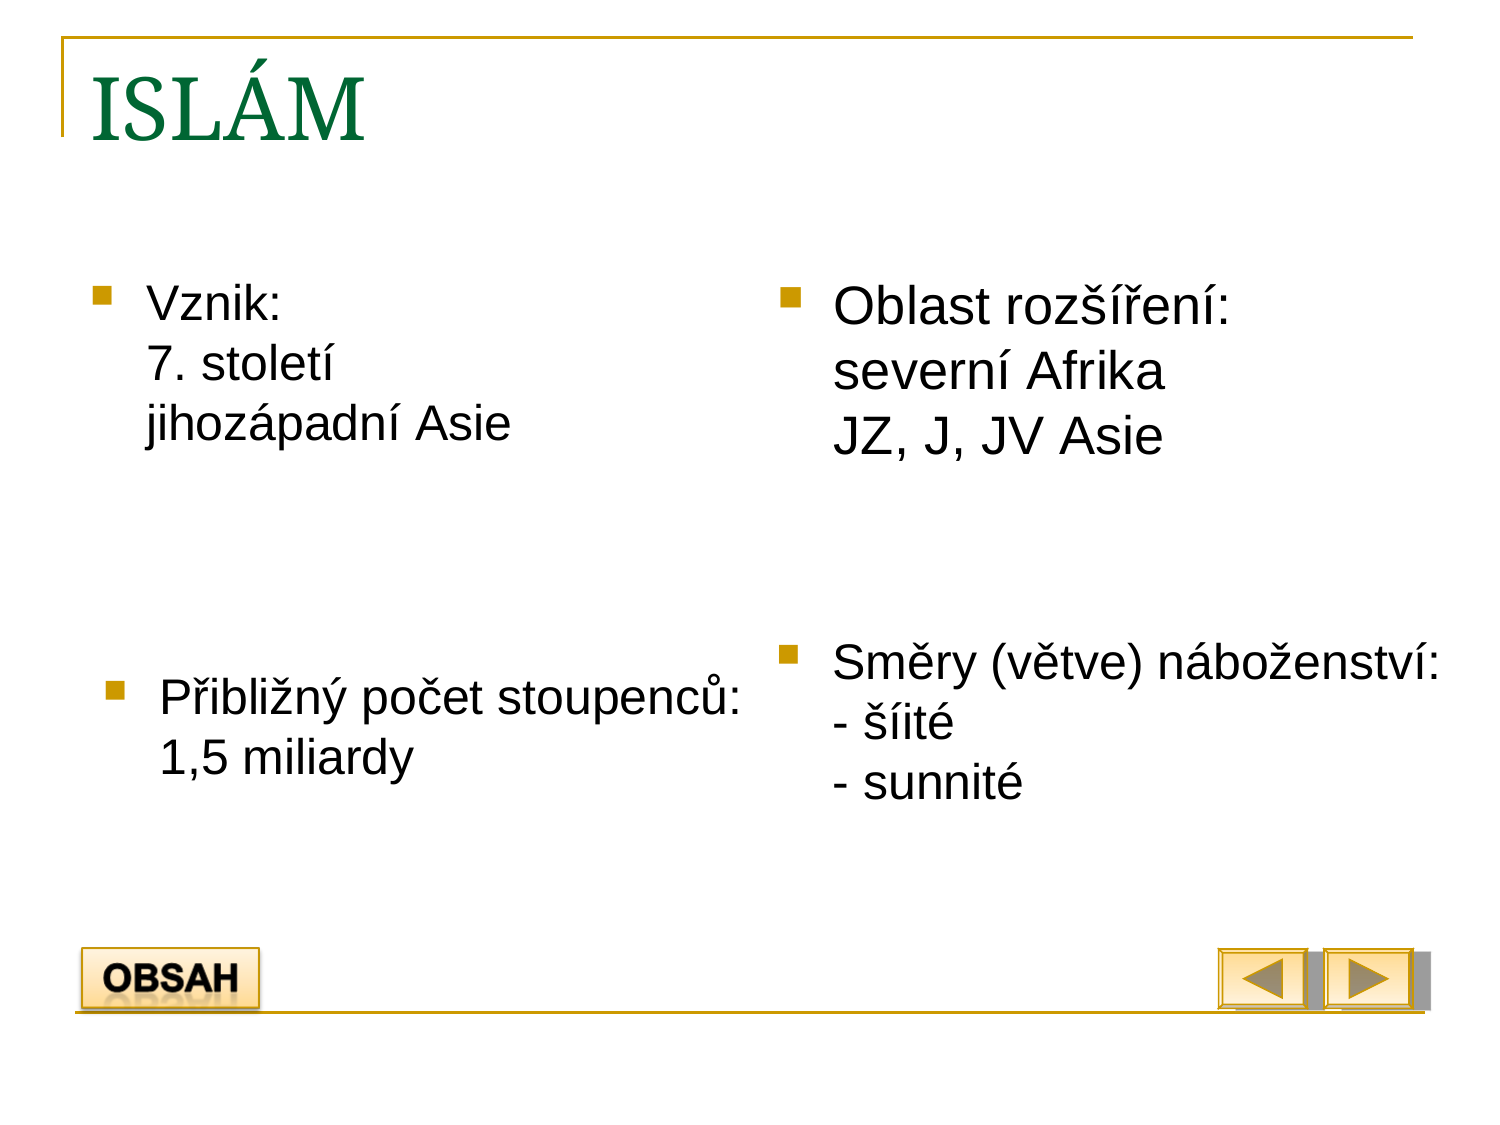

# ISLÁM
Vznik:
7. století
jihozápadní Asie
Oblast rozšíření:
severní Afrika
JZ, J, JV Asie
Směry (větve) náboženství:
- šíité
- sunnité
Přibližný počet stoupenců:
1,5 miliardy